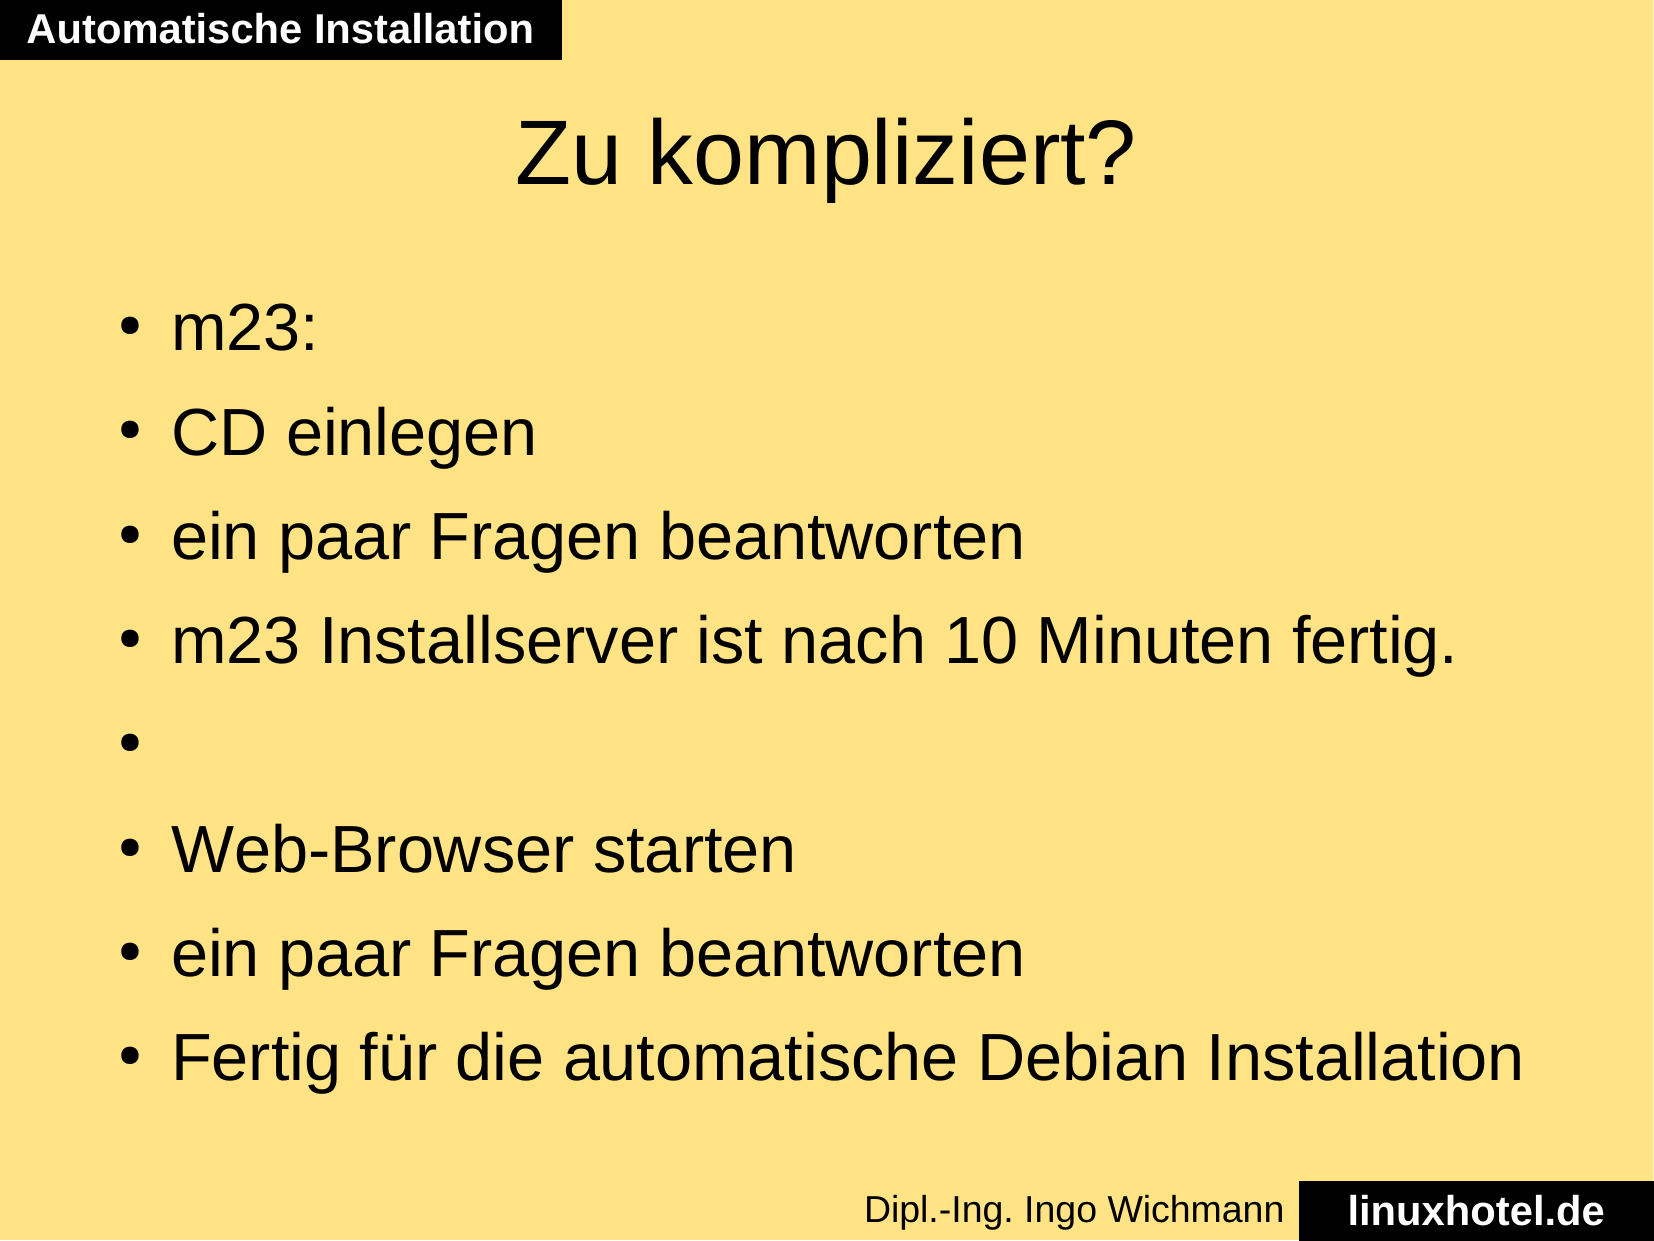

Automatische Installation
# Zu kompliziert?
m23:
CD einlegen
ein paar Fragen beantworten
m23 Installserver ist nach 10 Minuten fertig.
Web-Browser starten
ein paar Fragen beantworten
Fertig für die automatische Debian Installation
Dipl.-Ing. Ingo Wichmann
linuxhotel.de